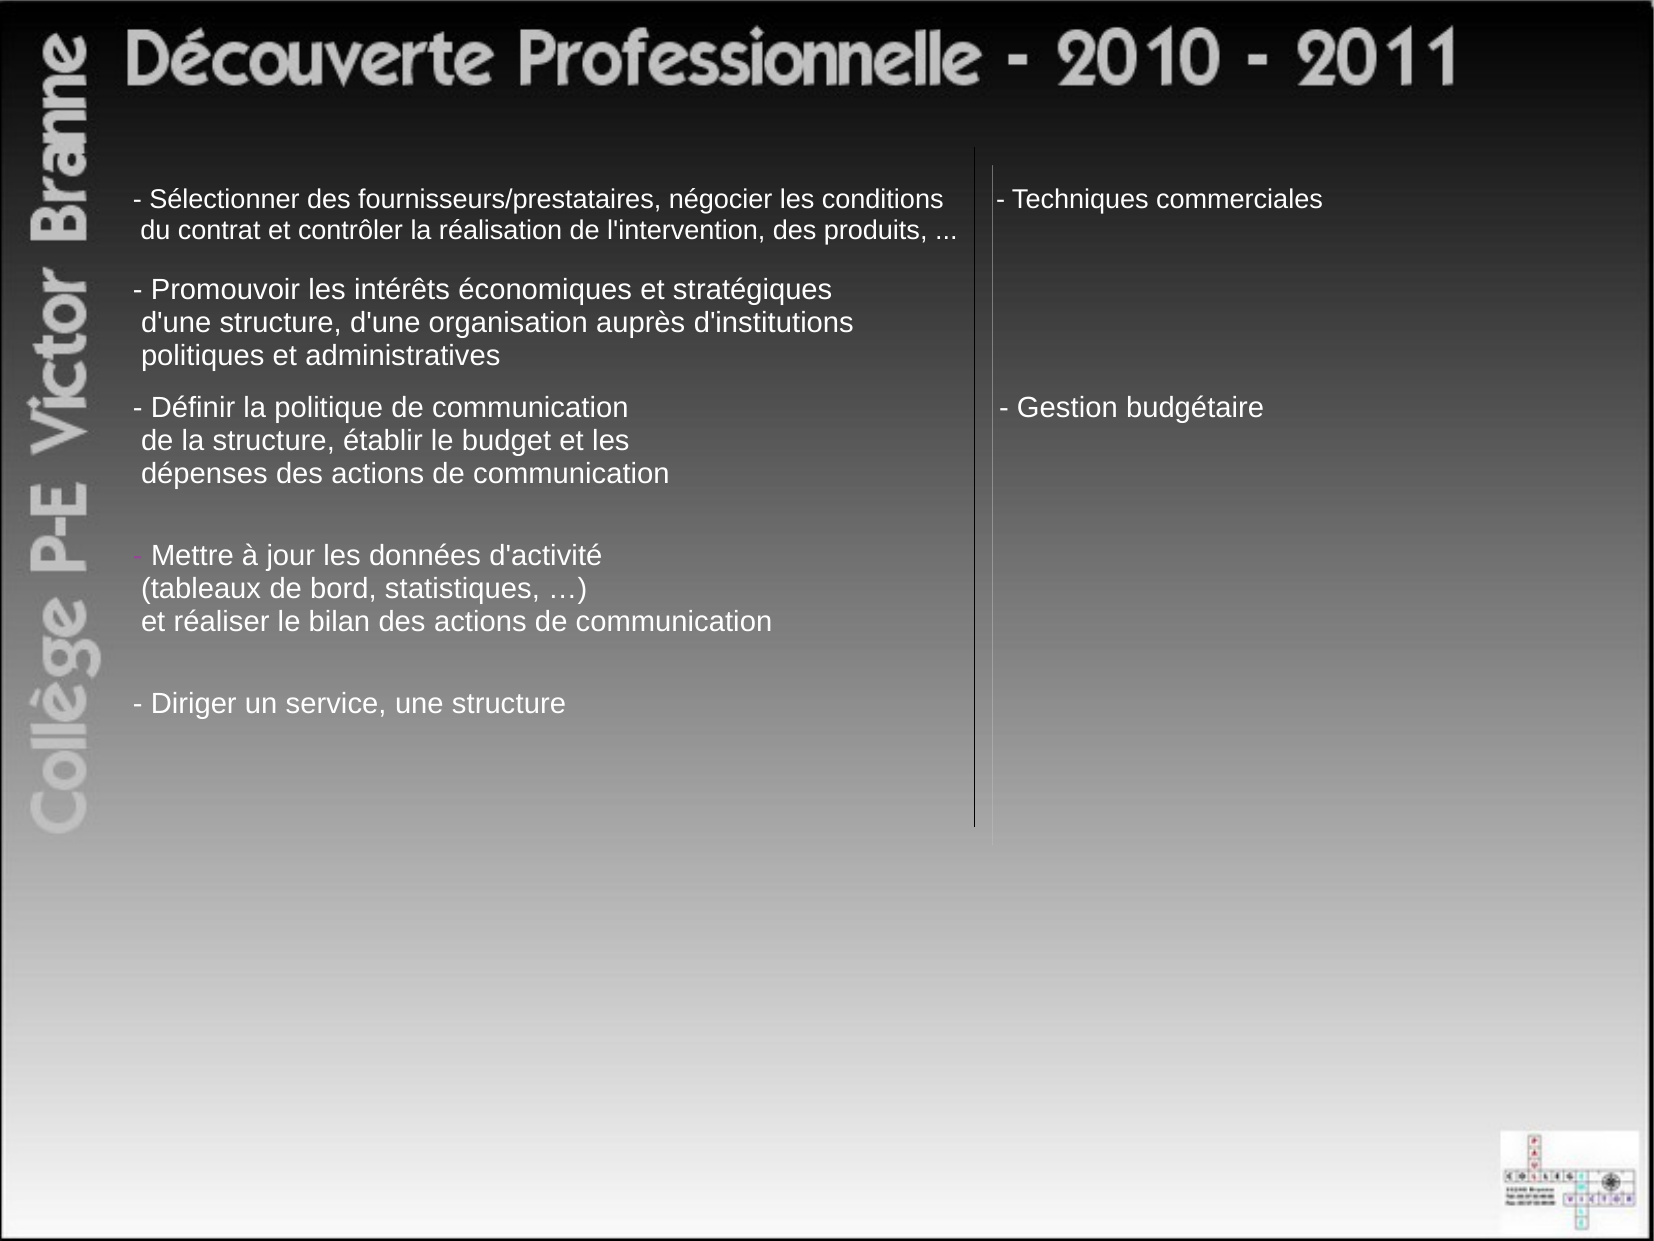

- Sélectionner des fournisseurs/prestataires, négocier les conditions - Techniques commerciales
 du contrat et contrôler la réalisation de l'intervention, des produits, ...
- Promouvoir les intérêts économiques et stratégiques
 d'une structure, d'une organisation auprès d'institutions
 politiques et administratives
- Définir la politique de communication - Gestion budgétaire
 de la structure, établir le budget et les
 dépenses des actions de communication
- Mettre à jour les données d'activité
 (tableaux de bord, statistiques, …)
 et réaliser le bilan des actions de communication
- Diriger un service, une structure